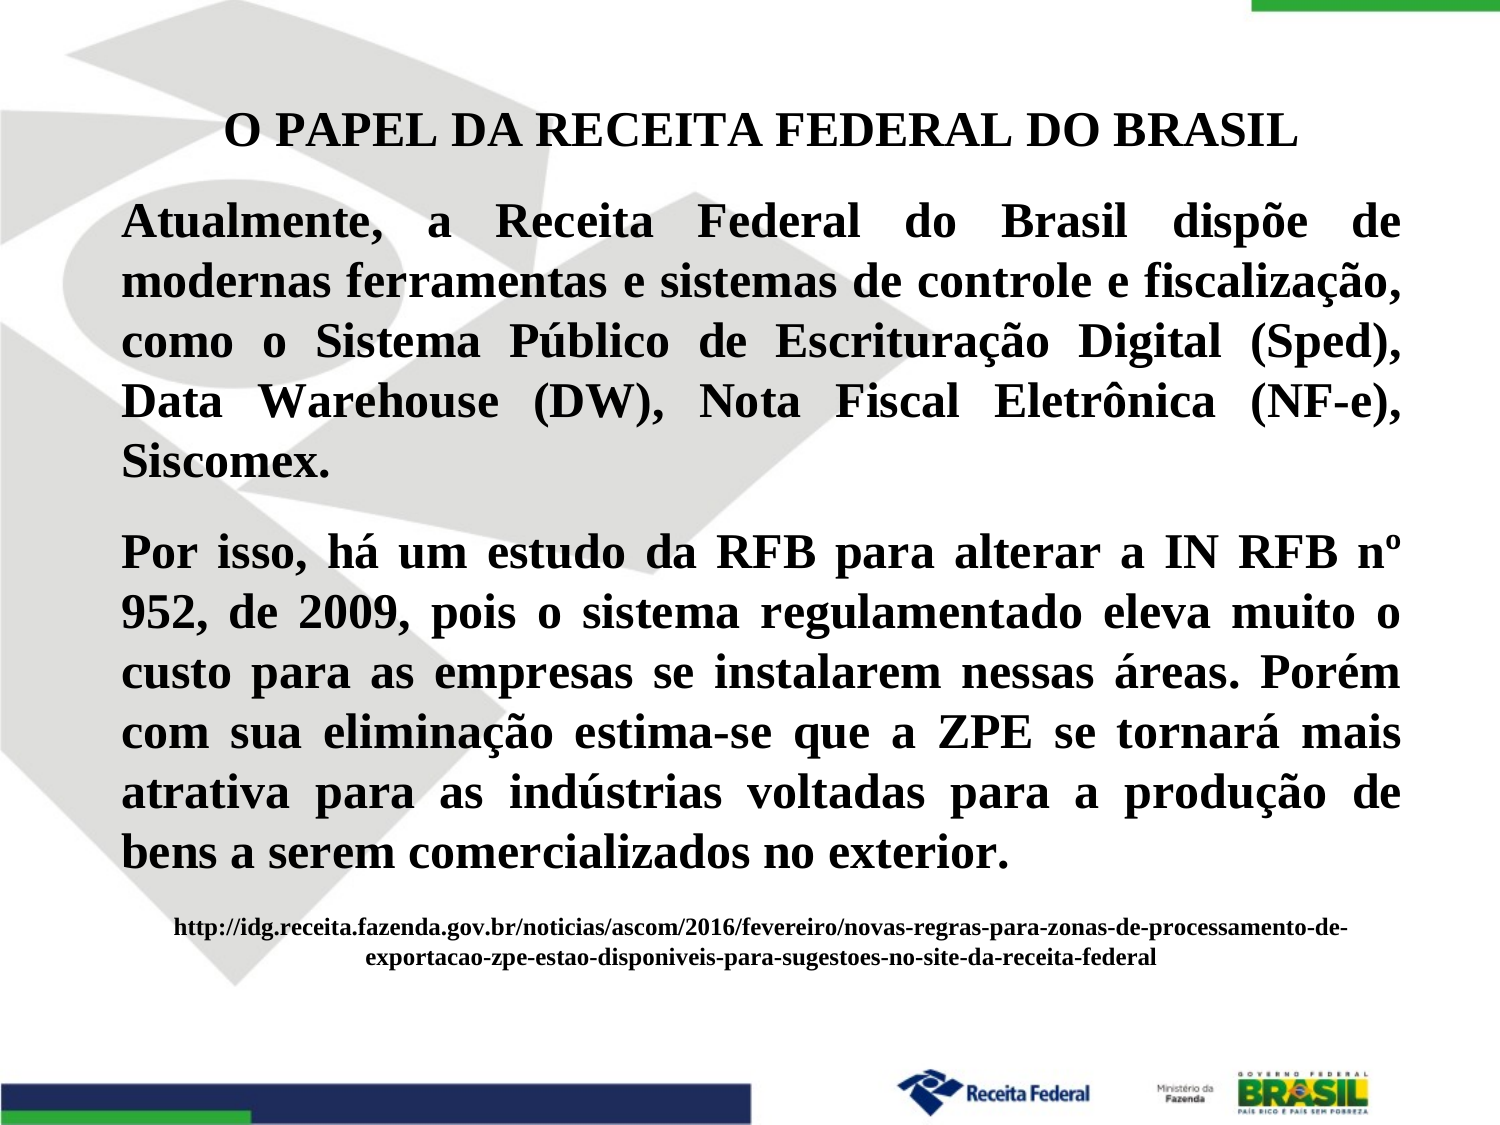

O PAPEL DA RECEITA FEDERAL DO BRASIL
Atualmente, a Receita Federal do Brasil dispõe de modernas ferramentas e sistemas de controle e fiscalização, como o Sistema Público de Escrituração Digital (Sped), Data Warehouse (DW), Nota Fiscal Eletrônica (NF-e), Siscomex.
Por isso, há um estudo da RFB para alterar a IN RFB nº 952, de 2009, pois o sistema regulamentado eleva muito o custo para as empresas se instalarem nessas áreas. Porém com sua eliminação estima-se que a ZPE se tornará mais atrativa para as indústrias voltadas para a produção de bens a serem comercializados no exterior.
http://idg.receita.fazenda.gov.br/noticias/ascom/2016/fevereiro/novas-regras-para-zonas-de-processamento-de-exportacao-zpe-estao-disponiveis-para-sugestoes-no-site-da-receita-federal